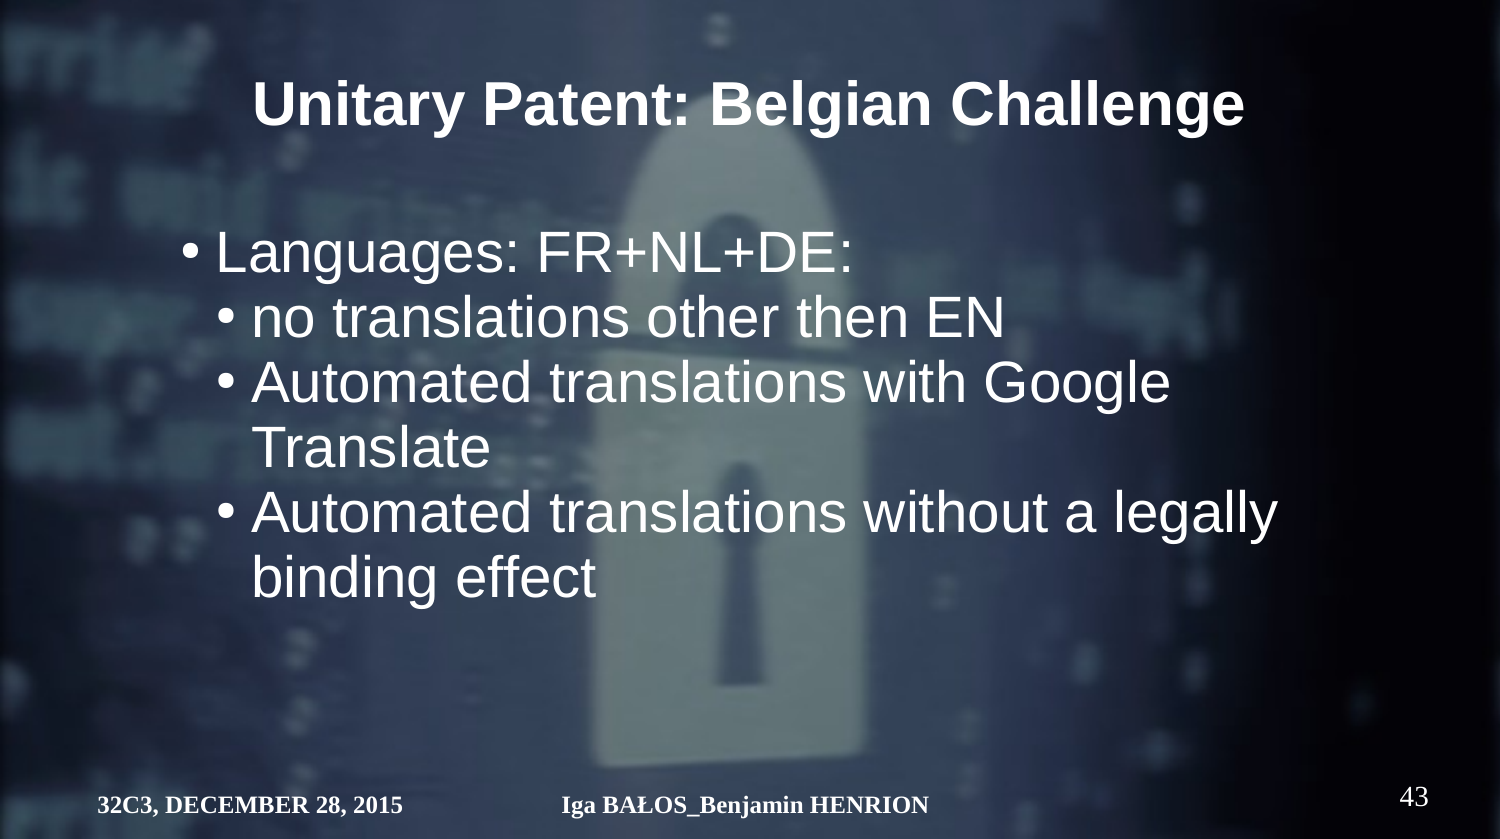

# Unitary Patent: Belgian Challenge
Languages: FR+NL+DE:
no translations other then EN
Automated translations with Google Translate
Automated translations without a legally binding effect
43
32C3, DECEMBER 22, 2015
Iga BAŁOS_Benjamin HENRION